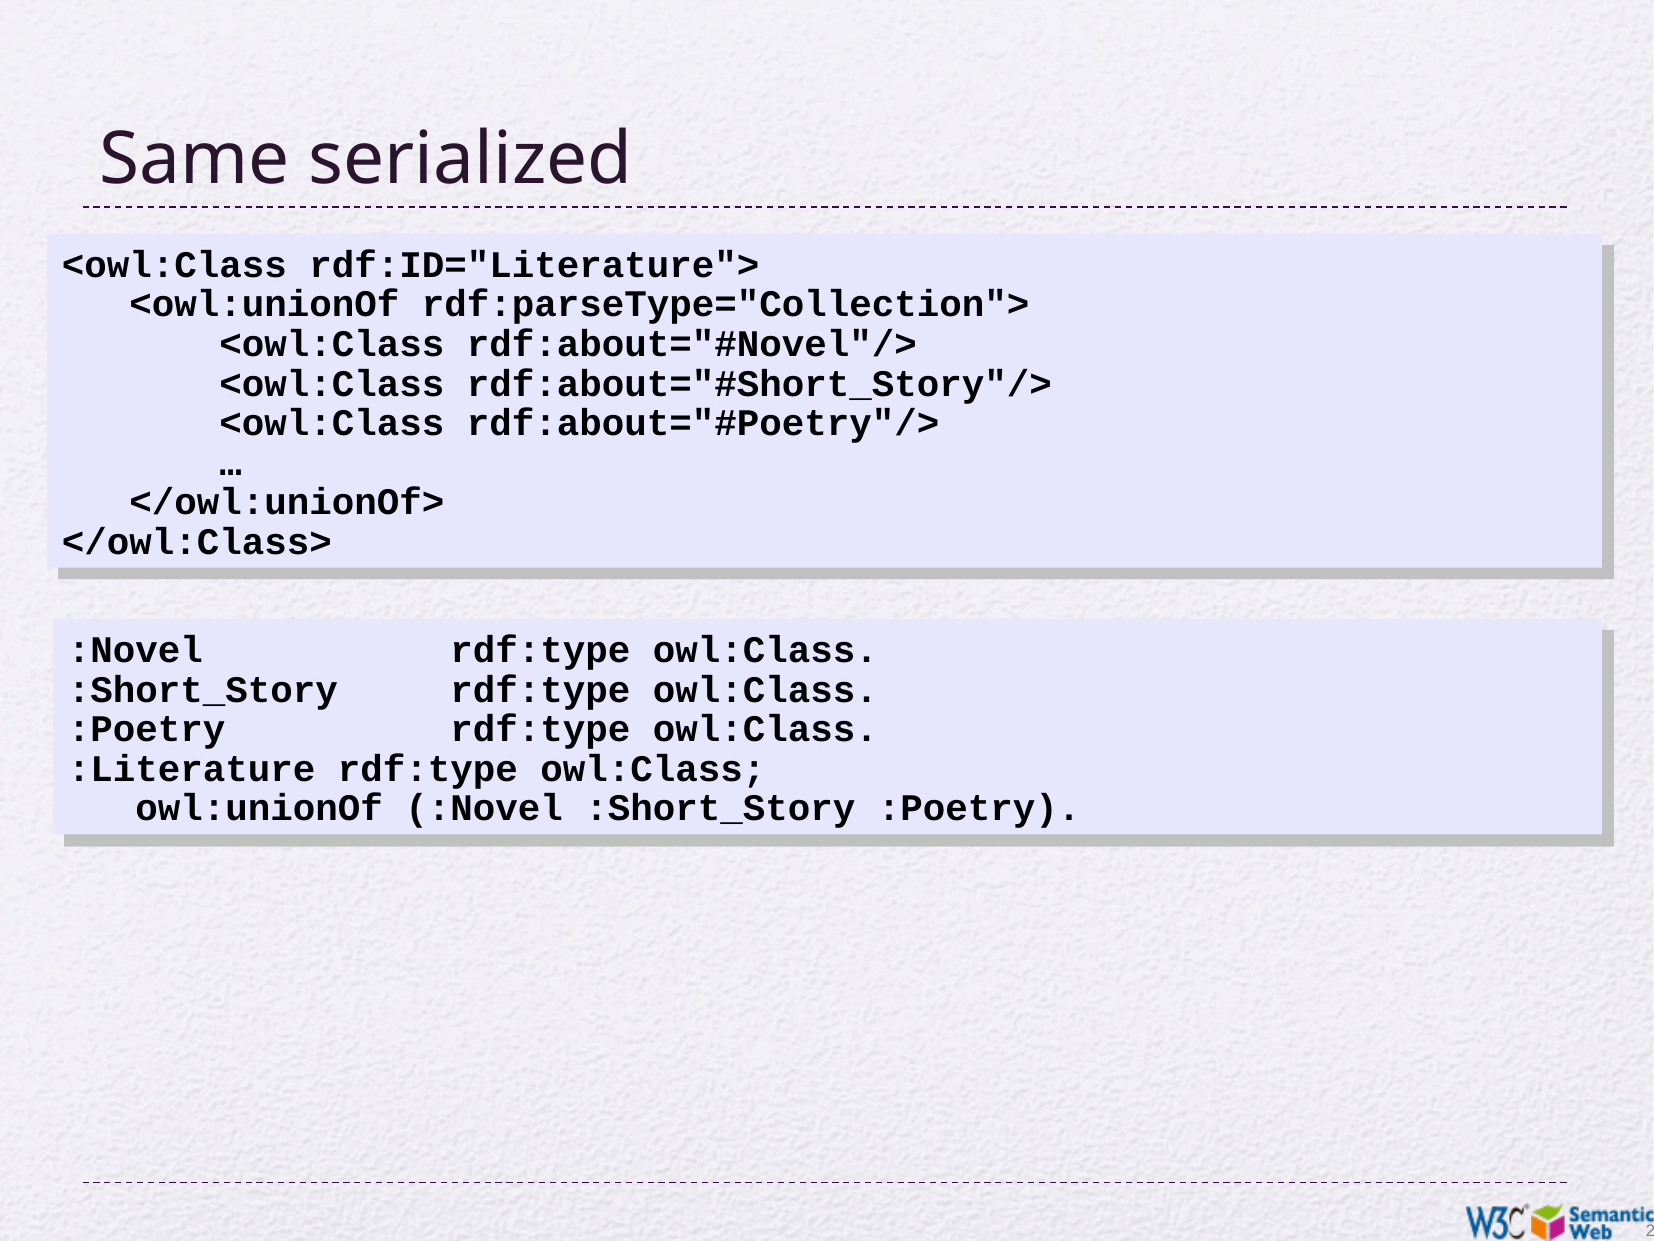

# Same serialized
Other possibilities: complementOf, intersectionOf, …
<owl:Class rdf:ID="Literature">
 <owl:unionOf rdf:parseType="Collection">
 <owl:Class rdf:about="#Novel"/>
 <owl:Class rdf:about="#Short_Story"/>
 <owl:Class rdf:about="#Poetry"/>
 …
 </owl:unionOf>
</owl:Class>
:Novel rdf:type owl:Class.
:Short_Story rdf:type owl:Class.
:Poetry rdf:type owl:Class.
:Literature rdf:type owl:Class;
 owl:unionOf (:Novel :Short_Story :Poetry).